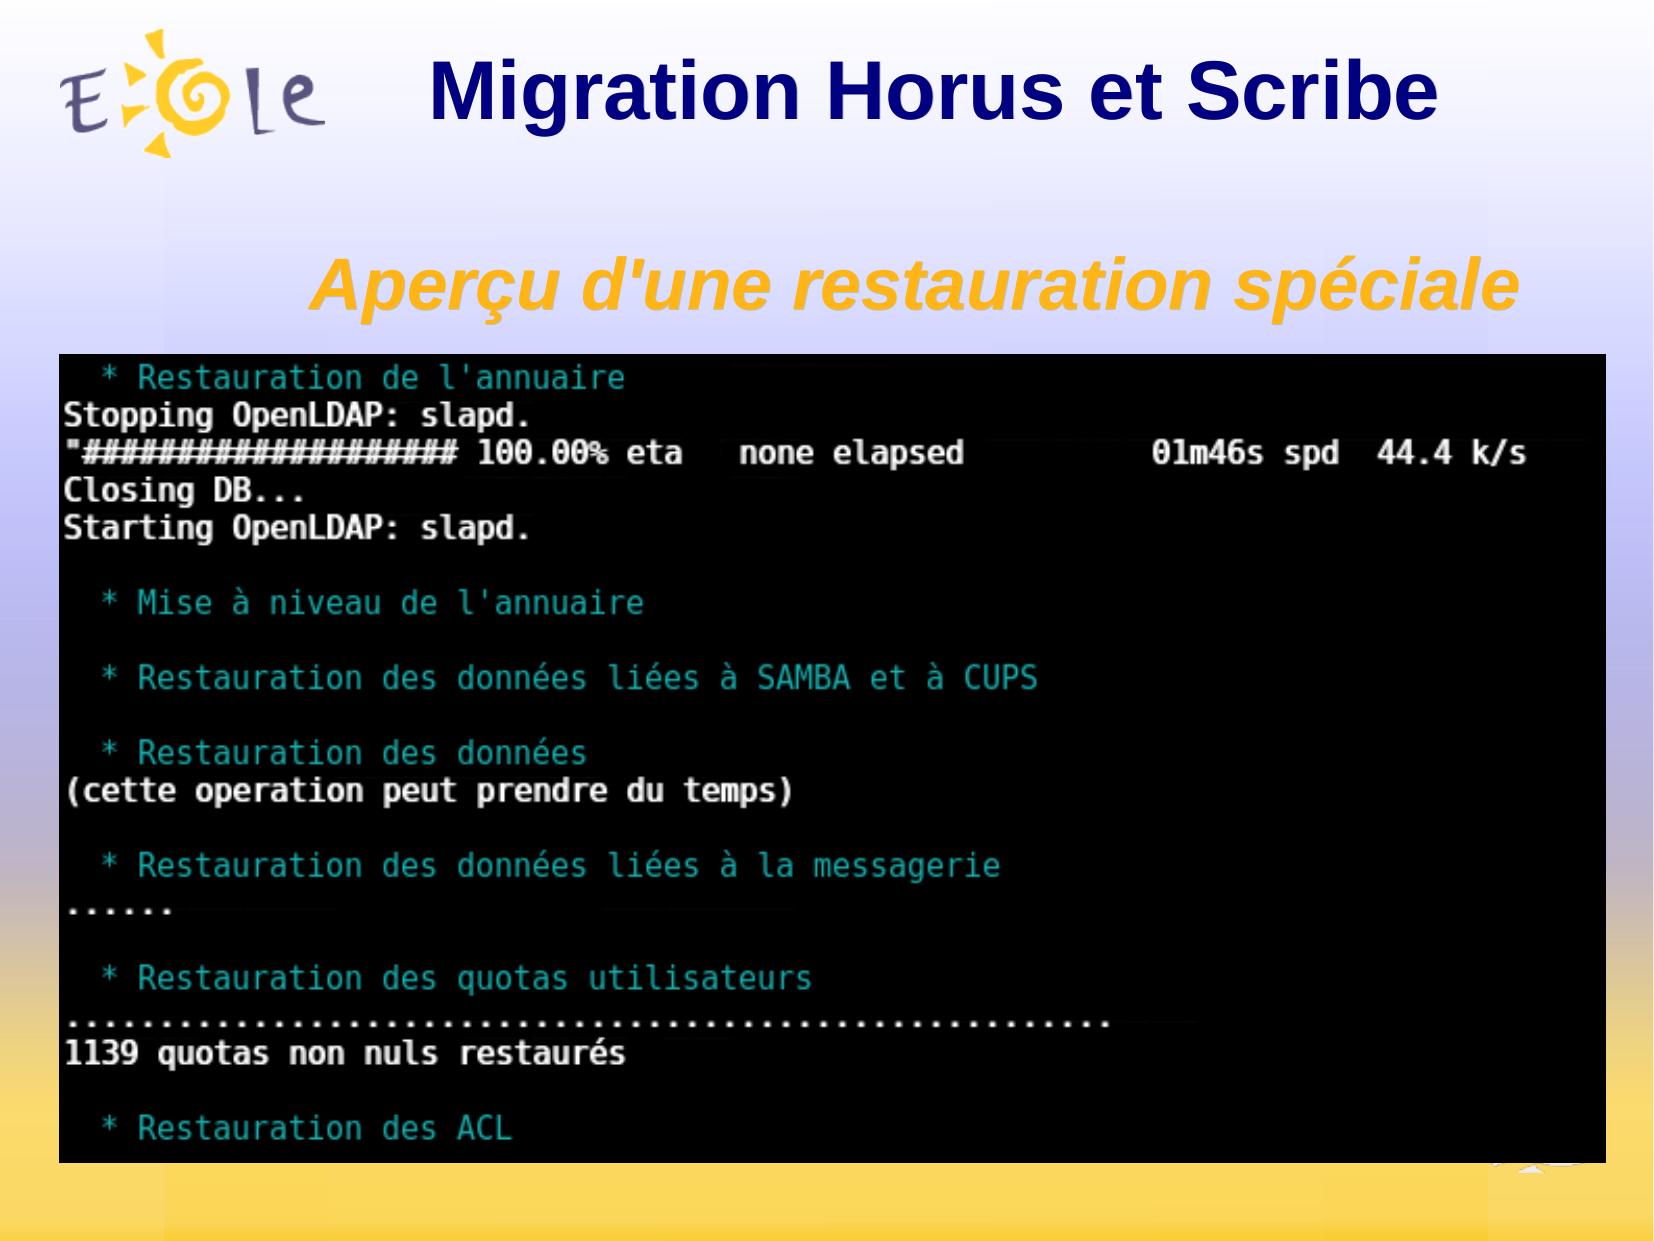

Migration Horus et Scribe
Aperçu d'une restauration spéciale